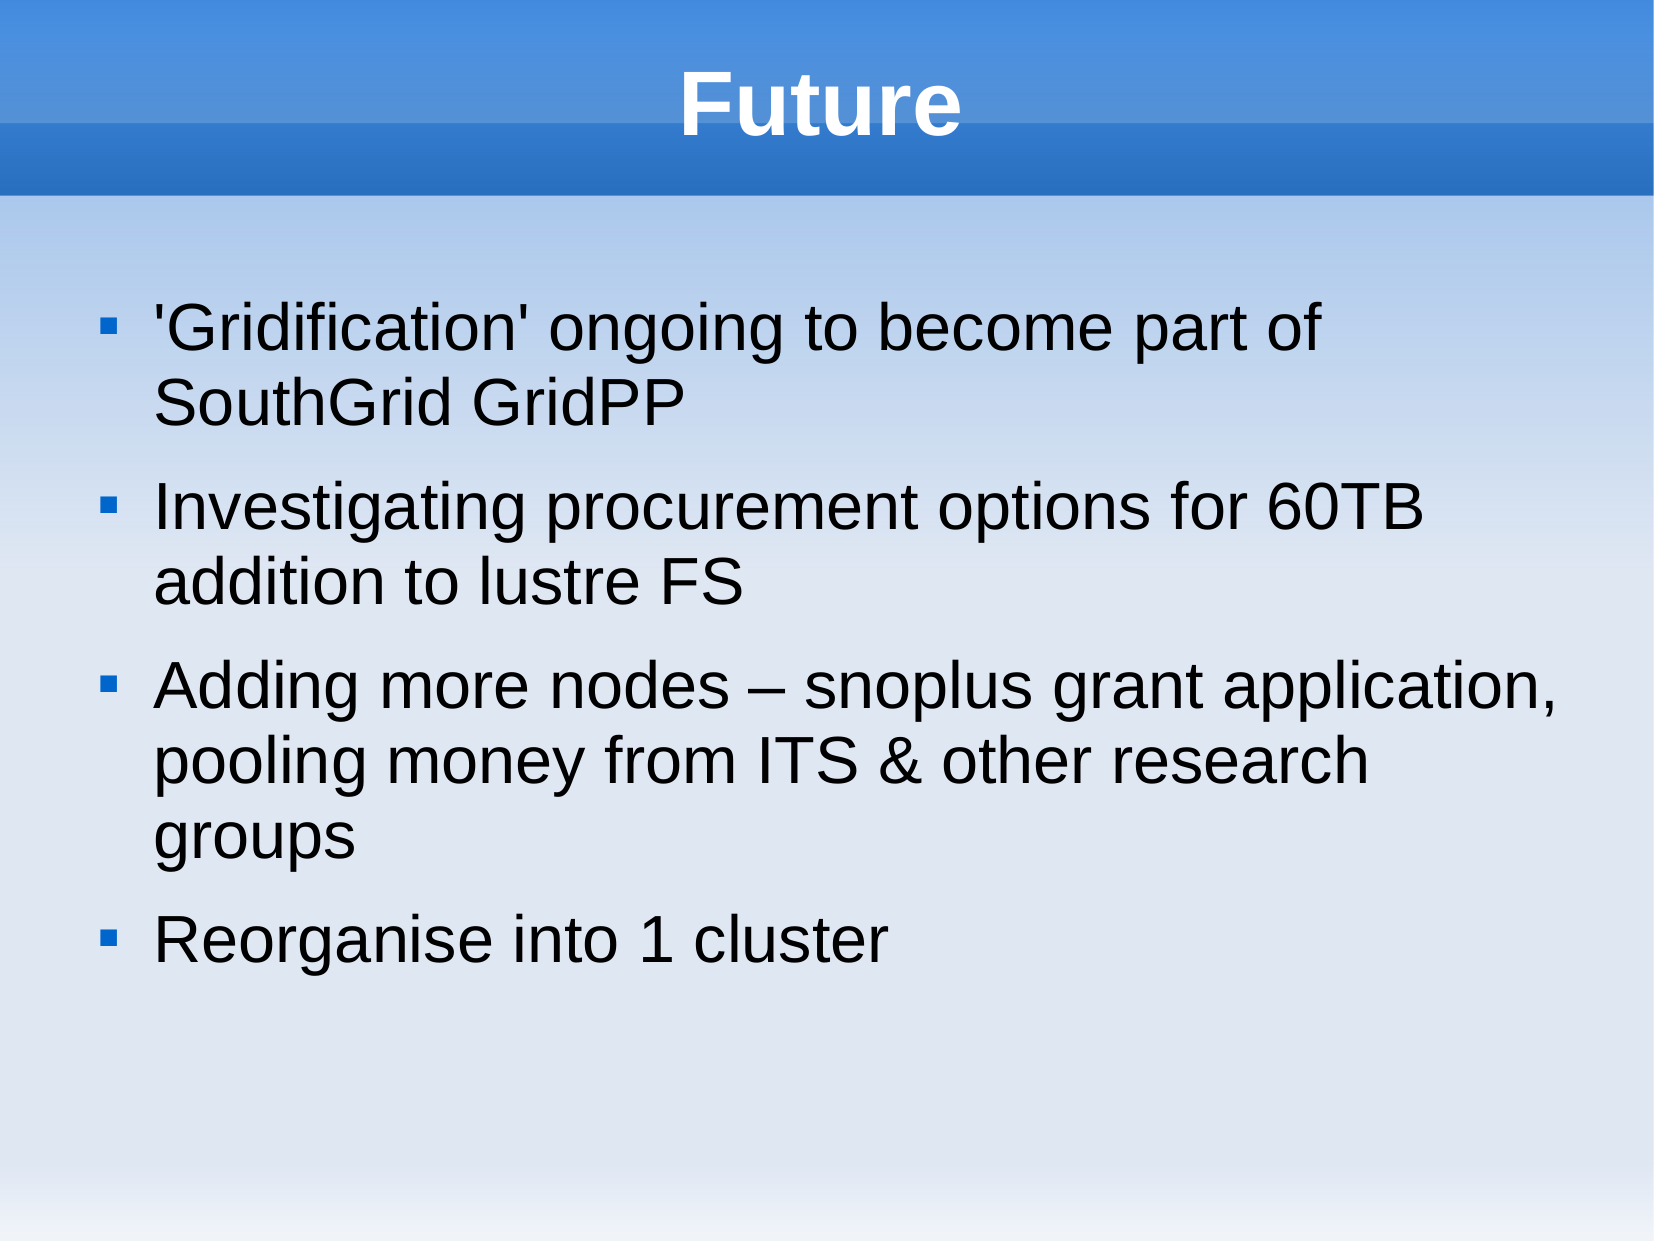

# Future
'Gridification' ongoing to become part of SouthGrid GridPP
Investigating procurement options for 60TB addition to lustre FS
Adding more nodes – snoplus grant application, pooling money from ITS & other research groups
Reorganise into 1 cluster